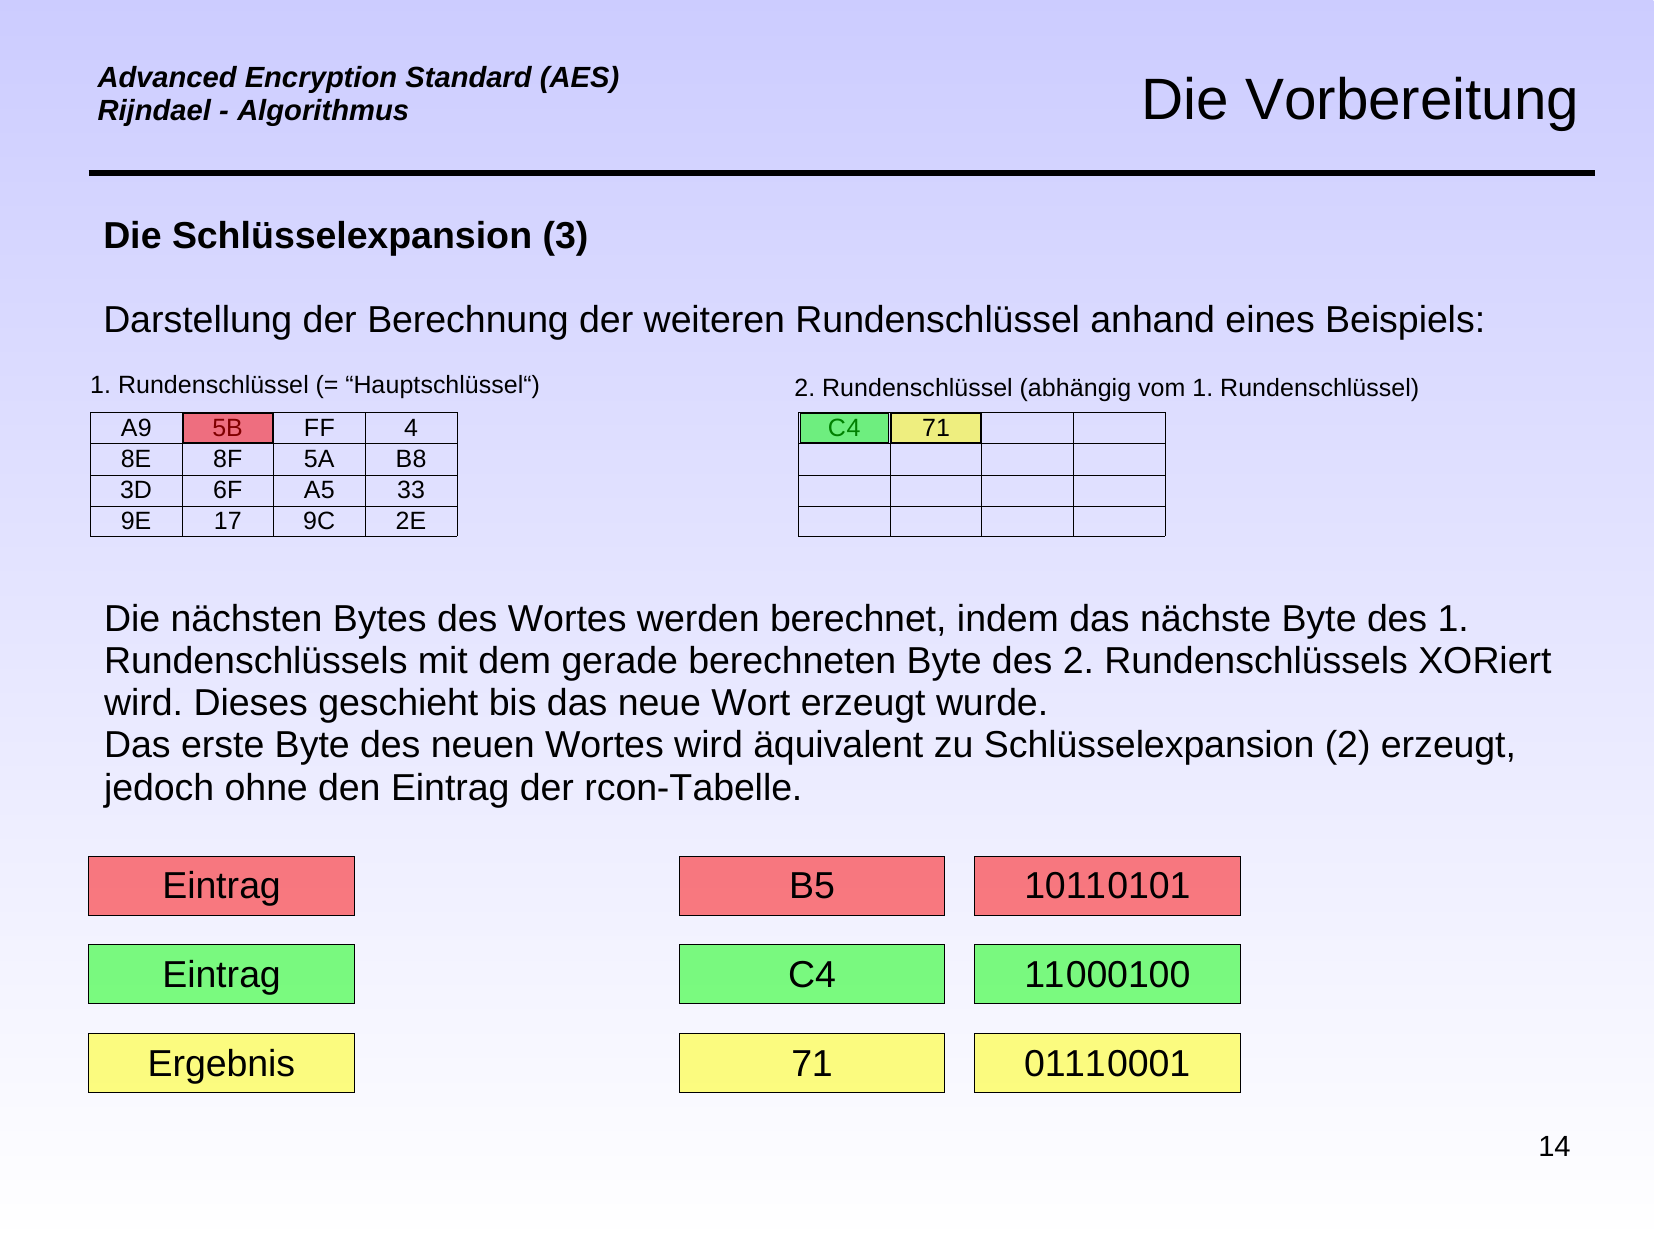

Advanced Encryption Standard (AES)
Rijndael - Algorithmus
Die Vorbereitung
Die Schlüsselexpansion (3)
Darstellung der Berechnung der weiteren Rundenschlüssel anhand eines Beispiels:
1. Rundenschlüssel (= “Hauptschlüssel“)
2. Rundenschlüssel (abhängig vom 1. Rundenschlüssel)
71
Die nächsten Bytes des Wortes werden berechnet, indem das nächste Byte des 1. Rundenschlüssels mit dem gerade berechneten Byte des 2. Rundenschlüssels XORiert wird. Dieses geschieht bis das neue Wort erzeugt wurde.
Das erste Byte des neuen Wortes wird äquivalent zu Schlüsselexpansion (2) erzeugt, jedoch ohne den Eintrag der rcon-Tabelle.
Eintrag
B5
10110101
Eintrag
C4
11000100
Ergebnis
71
01110001
14